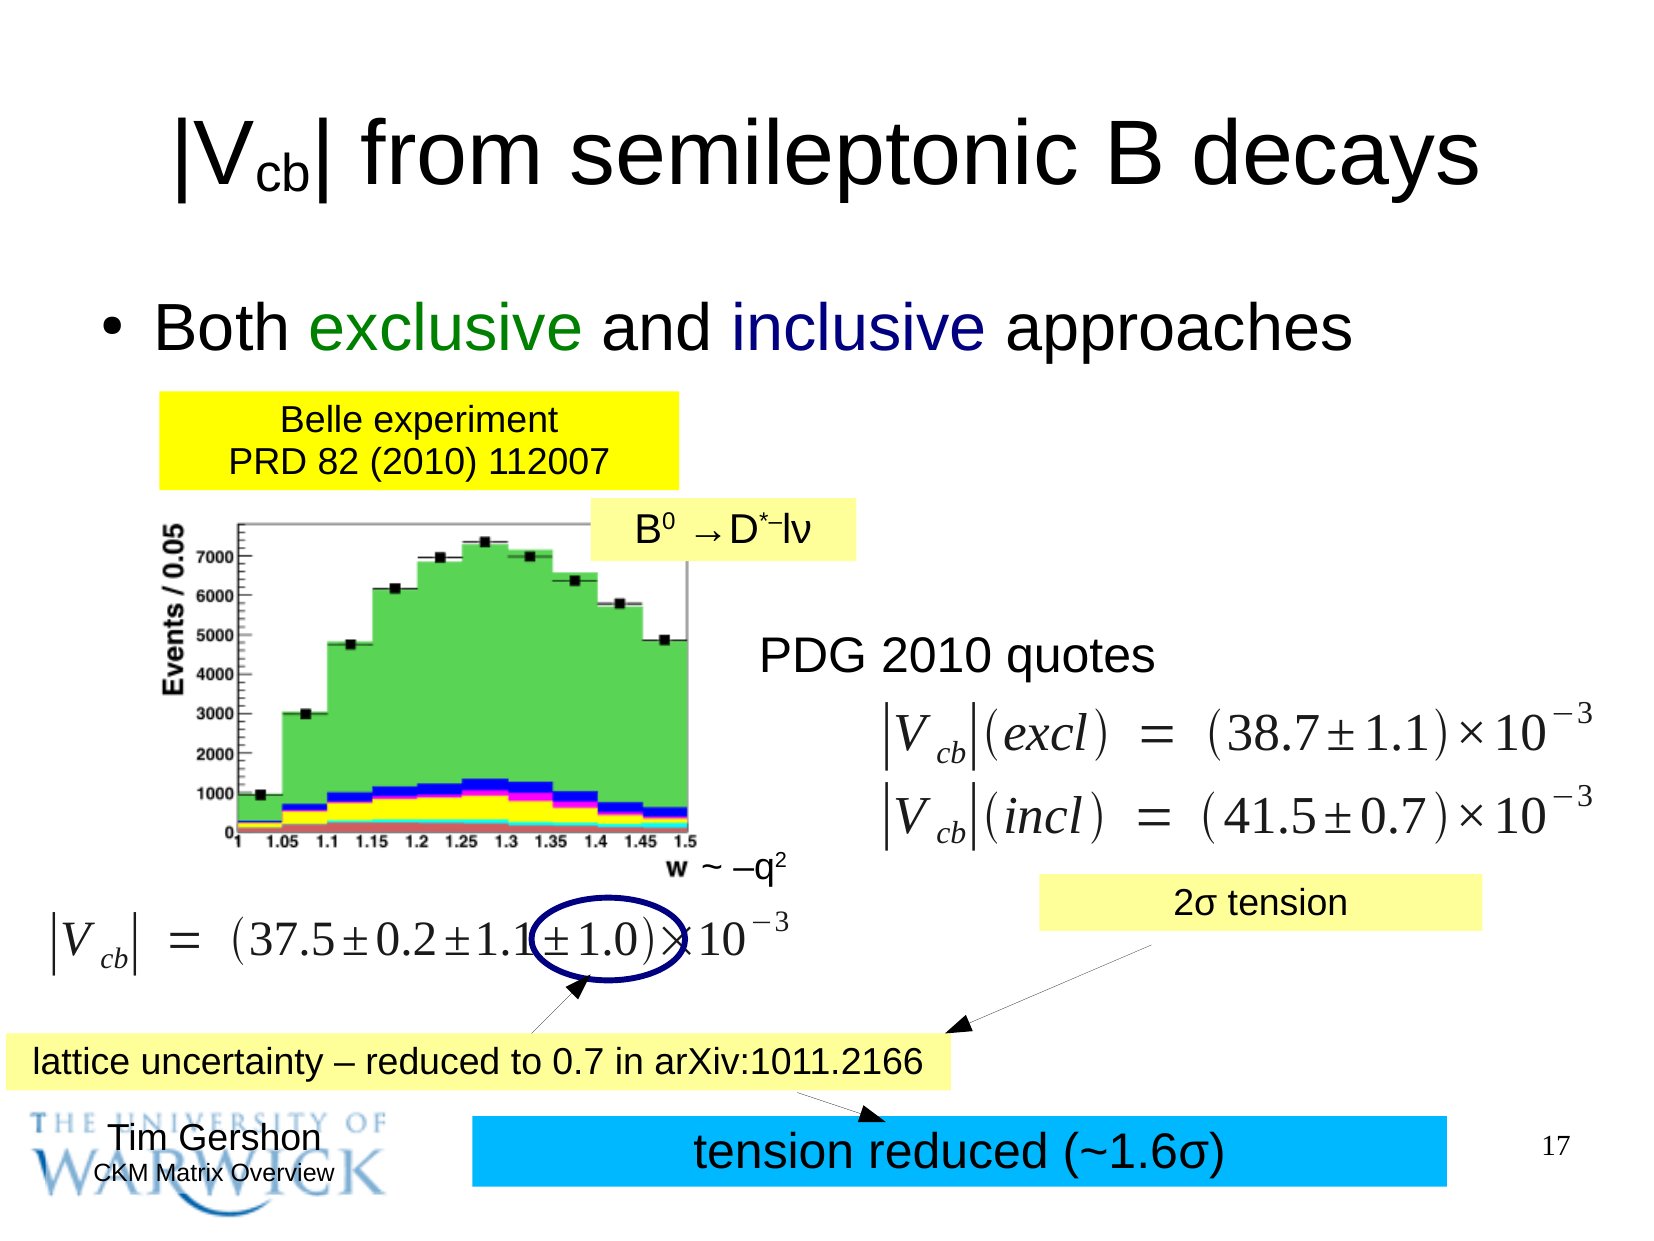

# |Vcb| from semileptonic B decays
Both exclusive and inclusive approaches
Belle experiment
PRD 82 (2010) 112007
B0 →D*–lν
PDG 2010 quotes
~ –q2
2σ tension
lattice uncertainty – reduced to 0.7 in arXiv:1011.2166
Tim Gershon
CKM Matrix Overview
tension reduced (~1.6σ)
17